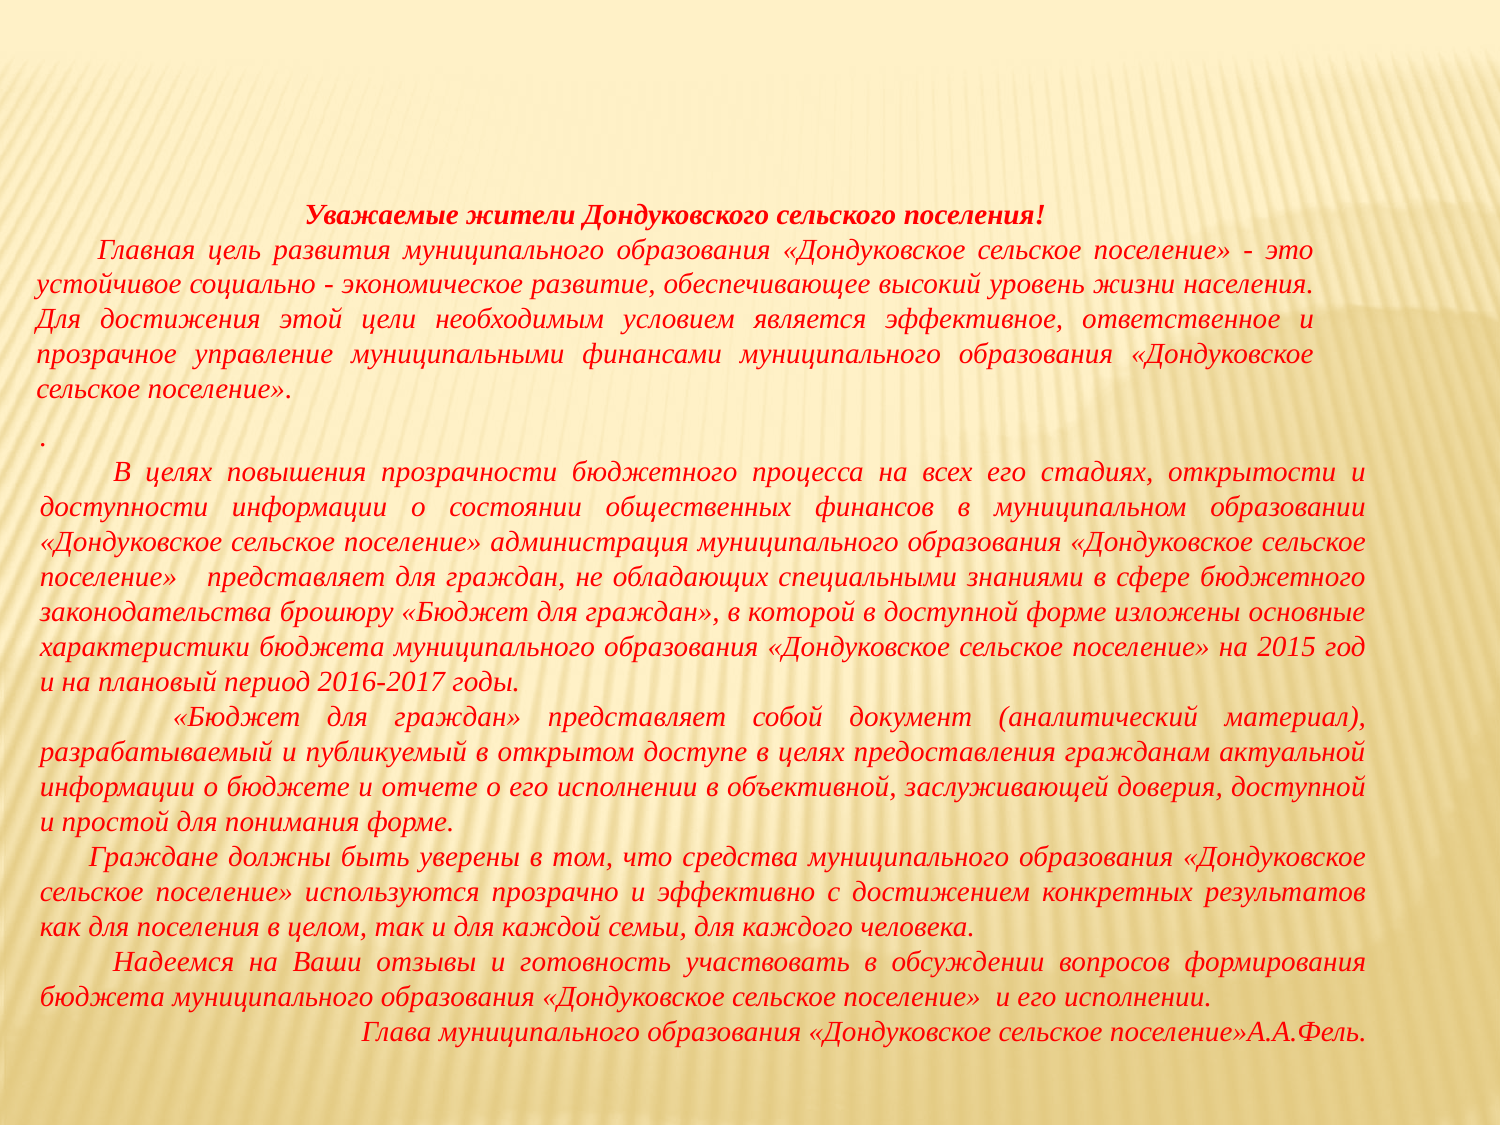

Уважаемые жители Дондуковского сельского поселения!
 Главная цель развития муниципального образования «Дондуковское сельское поселение» - это устойчивое социально - экономическое развитие, обеспечивающее высокий уровень жизни населения. Для достижения этой цели необходимым условием является эффективное, ответственное и прозрачное управление муниципальными финансами муниципального образования «Дондуковское сельское поселение».
.
 В целях повышения прозрачности бюджетного процесса на всех его стадиях, открытости и доступности информации о состоянии общественных финансов в муниципальном образовании «Дондуковское сельское поселение» администрация муниципального образования «Дондуковское сельское поселение» представляет для граждан, не обладающих специальными знаниями в сфере бюджетного законодательства брошюру «Бюджет для граждан», в которой в доступной форме изложены основные характеристики бюджета муниципального образования «Дондуковское сельское поселение» на 2015 год и на плановый период 2016-2017 годы.
 «Бюджет для граждан» представляет собой документ (аналитический материал), разрабатываемый и публикуемый в открытом доступе в целях предоставления гражданам актуальной информации о бюджете и отчете о его исполнении в объективной, заслуживающей доверия, доступной и простой для понимания форме.
 Граждане должны быть уверены в том, что средства муниципального образования «Дондуковское сельское поселение» используются прозрачно и эффективно с достижением конкретных результатов как для поселения в целом, так и для каждой семьи, для каждого человека.
 Надеемся на Ваши отзывы и готовность участвовать в обсуждении вопросов формирования бюджета муниципального образования «Дондуковское сельское поселение» и его исполнении.
Глава муниципального образования «Дондуковское сельское поселение»А.А.Фель.